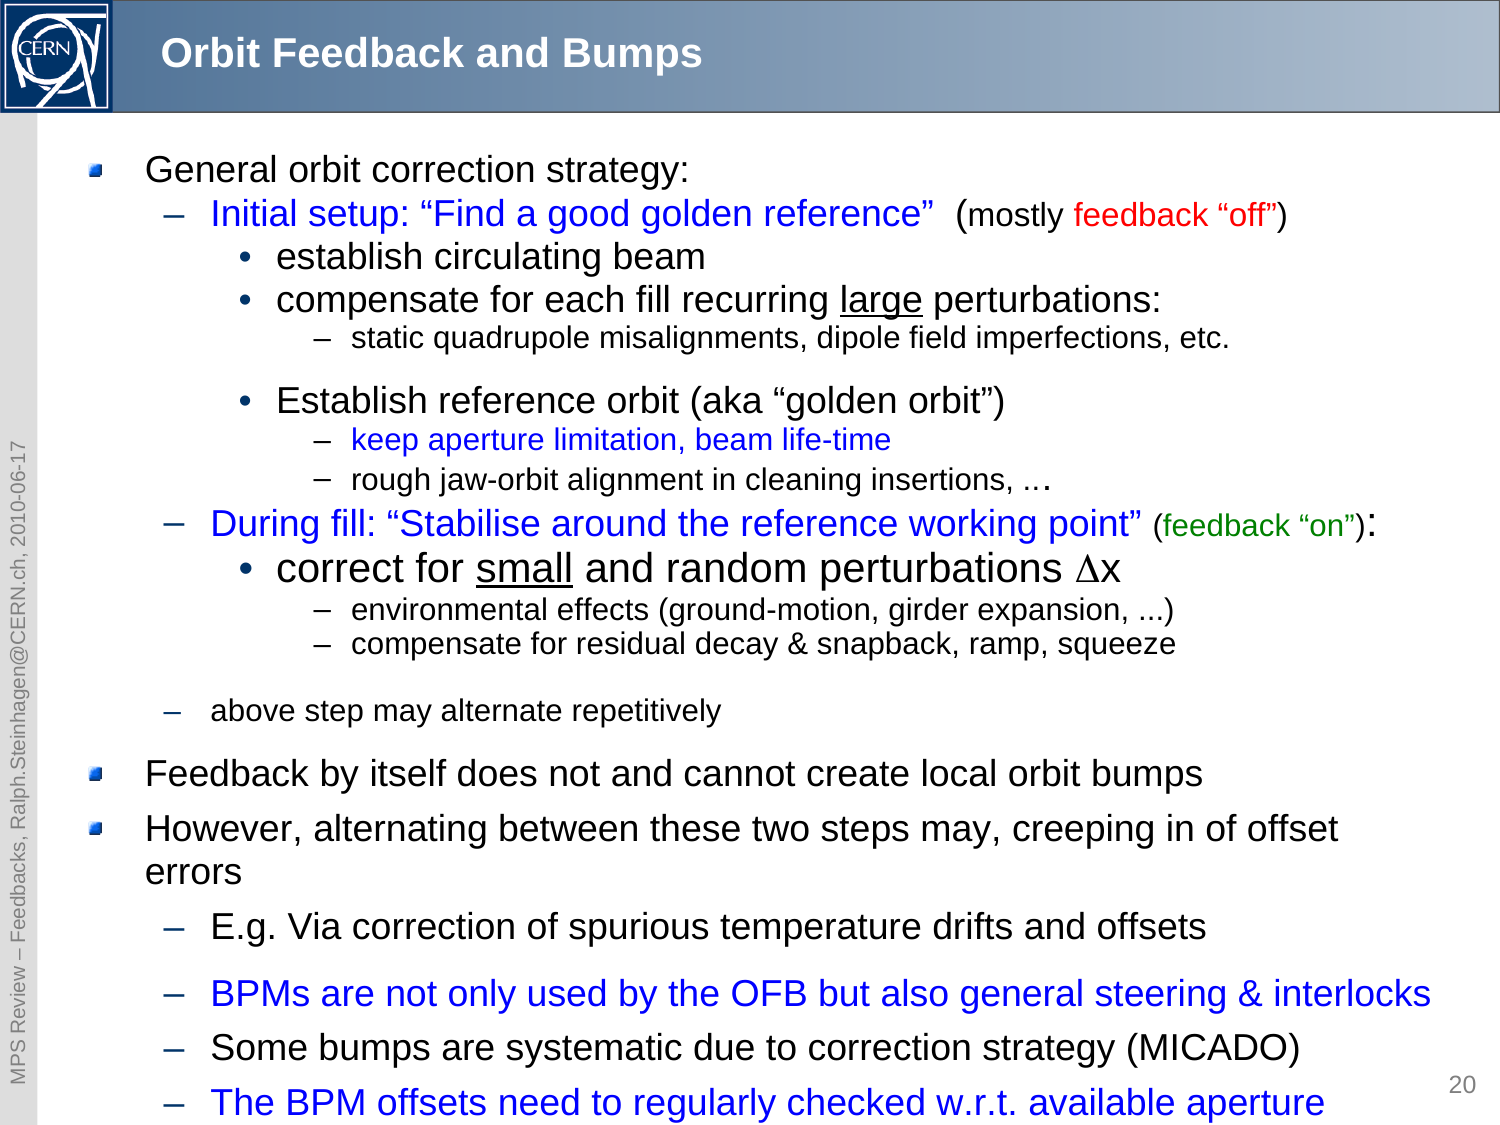

# Orbit Feedback and Bumps
General orbit correction strategy:
Initial setup: “Find a good golden reference” (mostly feedback “off”)
establish circulating beam
compensate for each fill recurring large perturbations:
static quadrupole misalignments, dipole field imperfections, etc.
Establish reference orbit (aka “golden orbit”)
keep aperture limitation, beam life-time
rough jaw-orbit alignment in cleaning insertions, ...
During fill: “Stabilise around the reference working point” (feedback “on”):
correct for small and random perturbations Dx
environmental effects (ground-motion, girder expansion, ...)
compensate for residual decay & snapback, ramp, squeeze
above step may alternate repetitively
Feedback by itself does not and cannot create local orbit bumps
However, alternating between these two steps may, creeping in of offset errors
E.g. Via correction of spurious temperature drifts and offsets
BPMs are not only used by the OFB but also general steering & interlocks
Some bumps are systematic due to correction strategy (MICADO)
The BPM offsets need to regularly checked w.r.t. available aperture